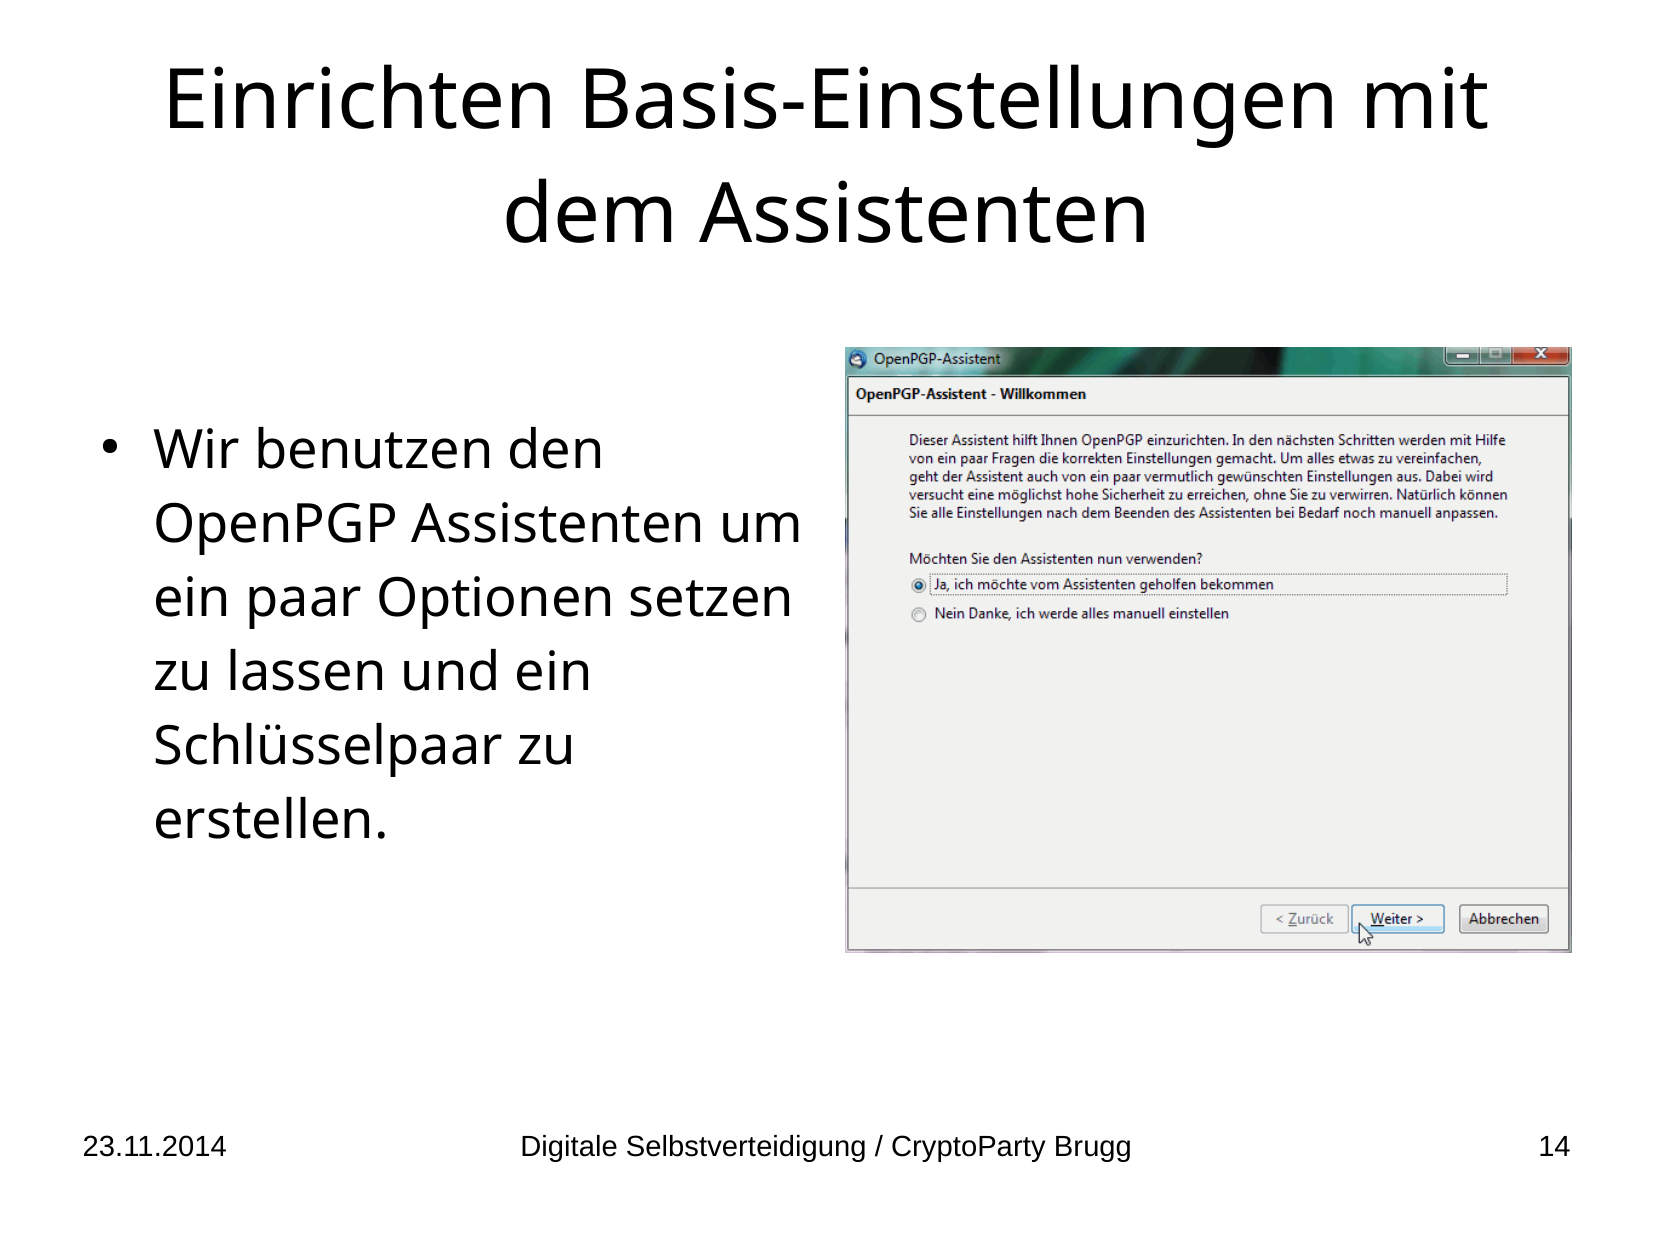

# Einrichten Basis-Einstellungen mit dem Assistenten
Wir benutzen den OpenPGP Assistenten um ein paar Optionen setzen zu lassen und ein Schlüsselpaar zu erstellen.
23.11.2014
Digitale Selbstverteidigung / CryptoParty Brugg
14